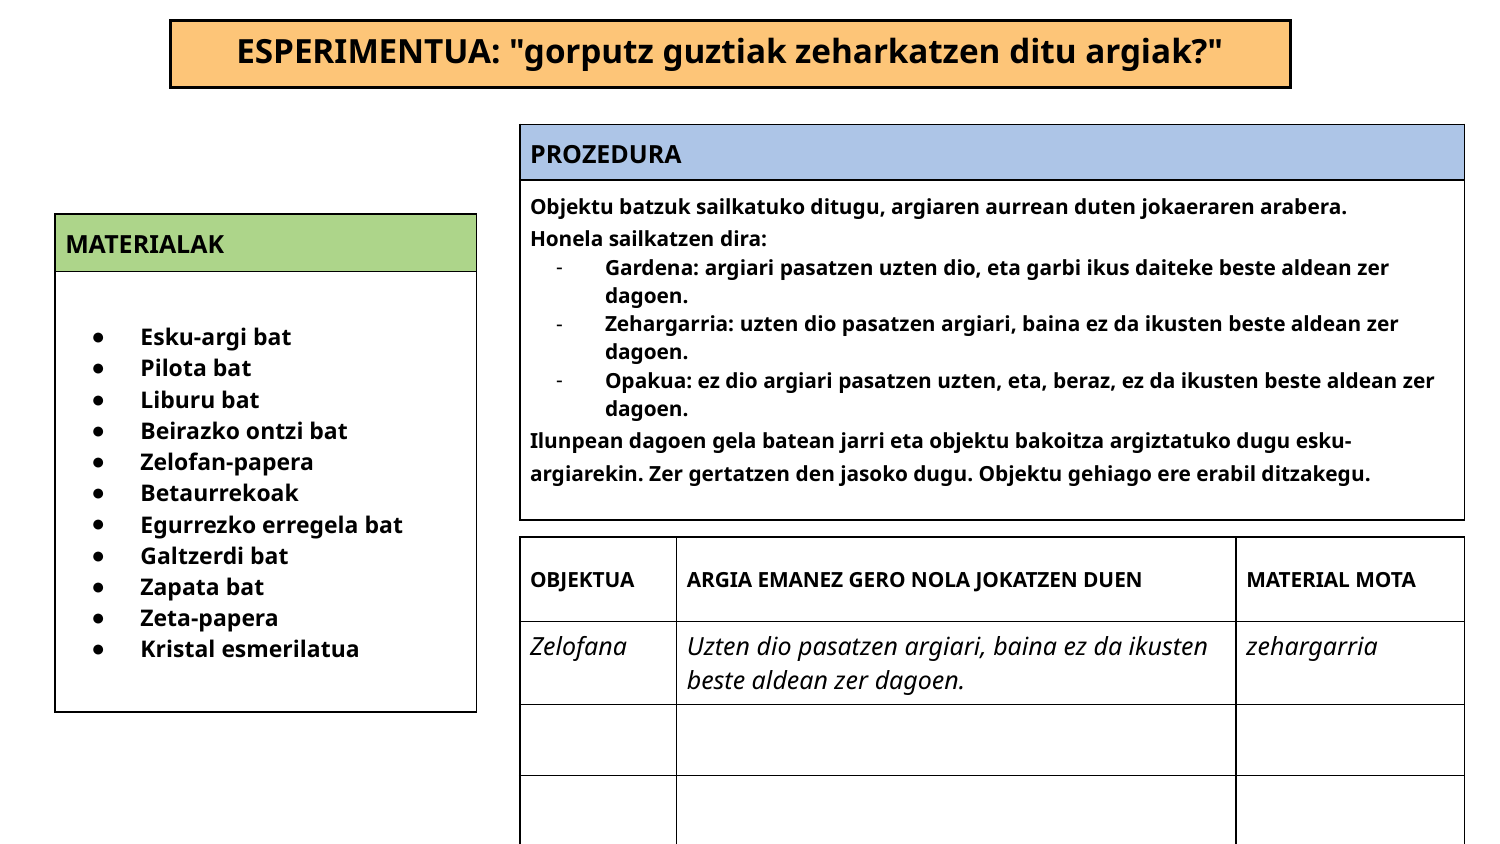

| ESPERIMENTUA: "gorputz guztiak zeharkatzen ditu argiak?" |
| --- |
| PROZEDURA |
| --- |
| Objektu batzuk sailkatuko ditugu, argiaren aurrean duten jokaeraren arabera. Honela sailkatzen dira: Gardena: argiari pasatzen uzten dio, eta garbi ikus daiteke beste aldean zer dagoen. Zehargarria: uzten dio pasatzen argiari, baina ez da ikusten beste aldean zer dagoen. Opakua: ez dio argiari pasatzen uzten, eta, beraz, ez da ikusten beste aldean zer dagoen. Ilunpean dagoen gela batean jarri eta objektu bakoitza argiztatuko dugu esku-argiarekin. Zer gertatzen den jasoko dugu. Objektu gehiago ere erabil ditzakegu. |
| MATERIALAK |
| --- |
| Esku-argi bat Pilota bat Liburu bat Beirazko ontzi bat Zelofan-papera Betaurrekoak Egurrezko erregela bat Galtzerdi bat Zapata bat Zeta-papera Kristal esmerilatua |
| OBJEKTUA | ARGIA EMANEZ GERO NOLA JOKATZEN DUEN | MATERIAL MOTA |
| --- | --- | --- |
| Zelofana | Uzten dio pasatzen argiari, baina ez da ikusten beste aldean zer dagoen. | zehargarria |
| | | |
| | | |